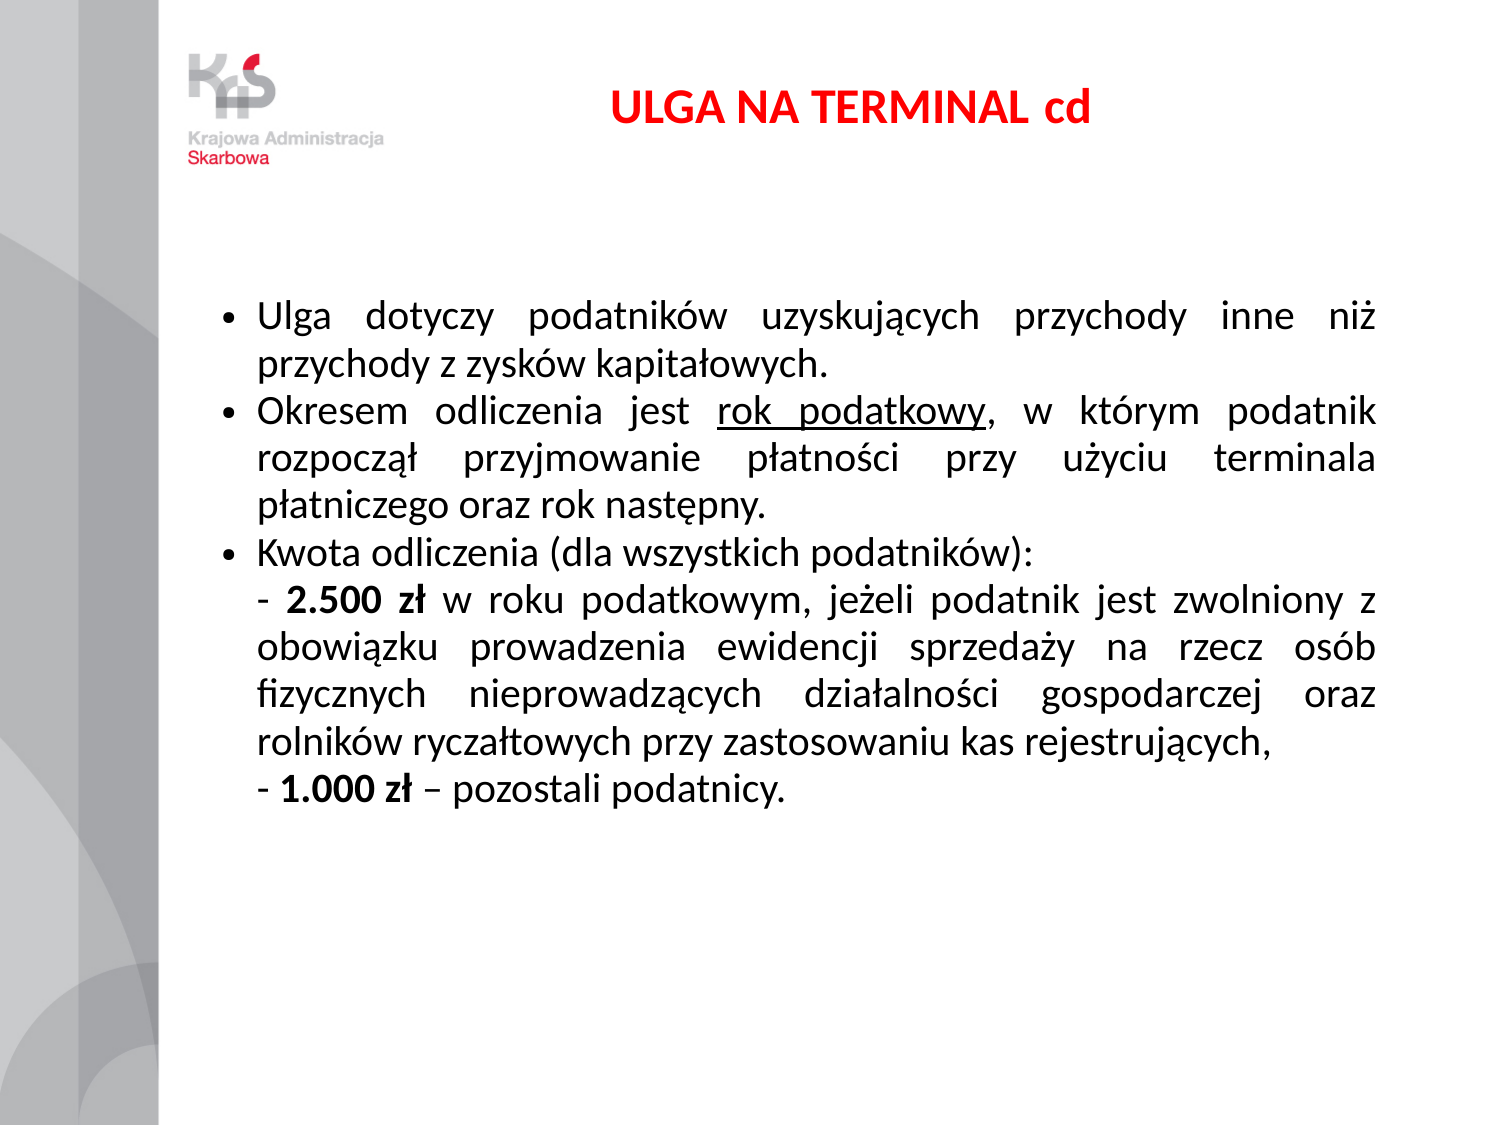

# Ulga na terminal cd
Ulga dotyczy podatników uzyskujących przychody inne niż przychody z zysków kapitałowych.
Okresem odliczenia jest rok podatkowy, w którym podatnik rozpoczął przyjmowanie płatności przy użyciu terminala płatniczego oraz rok następny.
Kwota odliczenia (dla wszystkich podatników):
- 2.500 zł w roku podatkowym, jeżeli podatnik jest zwolniony z obowiązku prowadzenia ewidencji sprzedaży na rzecz osób fizycznych nieprowadzących działalności gospodarczej oraz rolników ryczałtowych przy zastosowaniu kas rejestrujących,
- 1.000 zł – pozostali podatnicy.